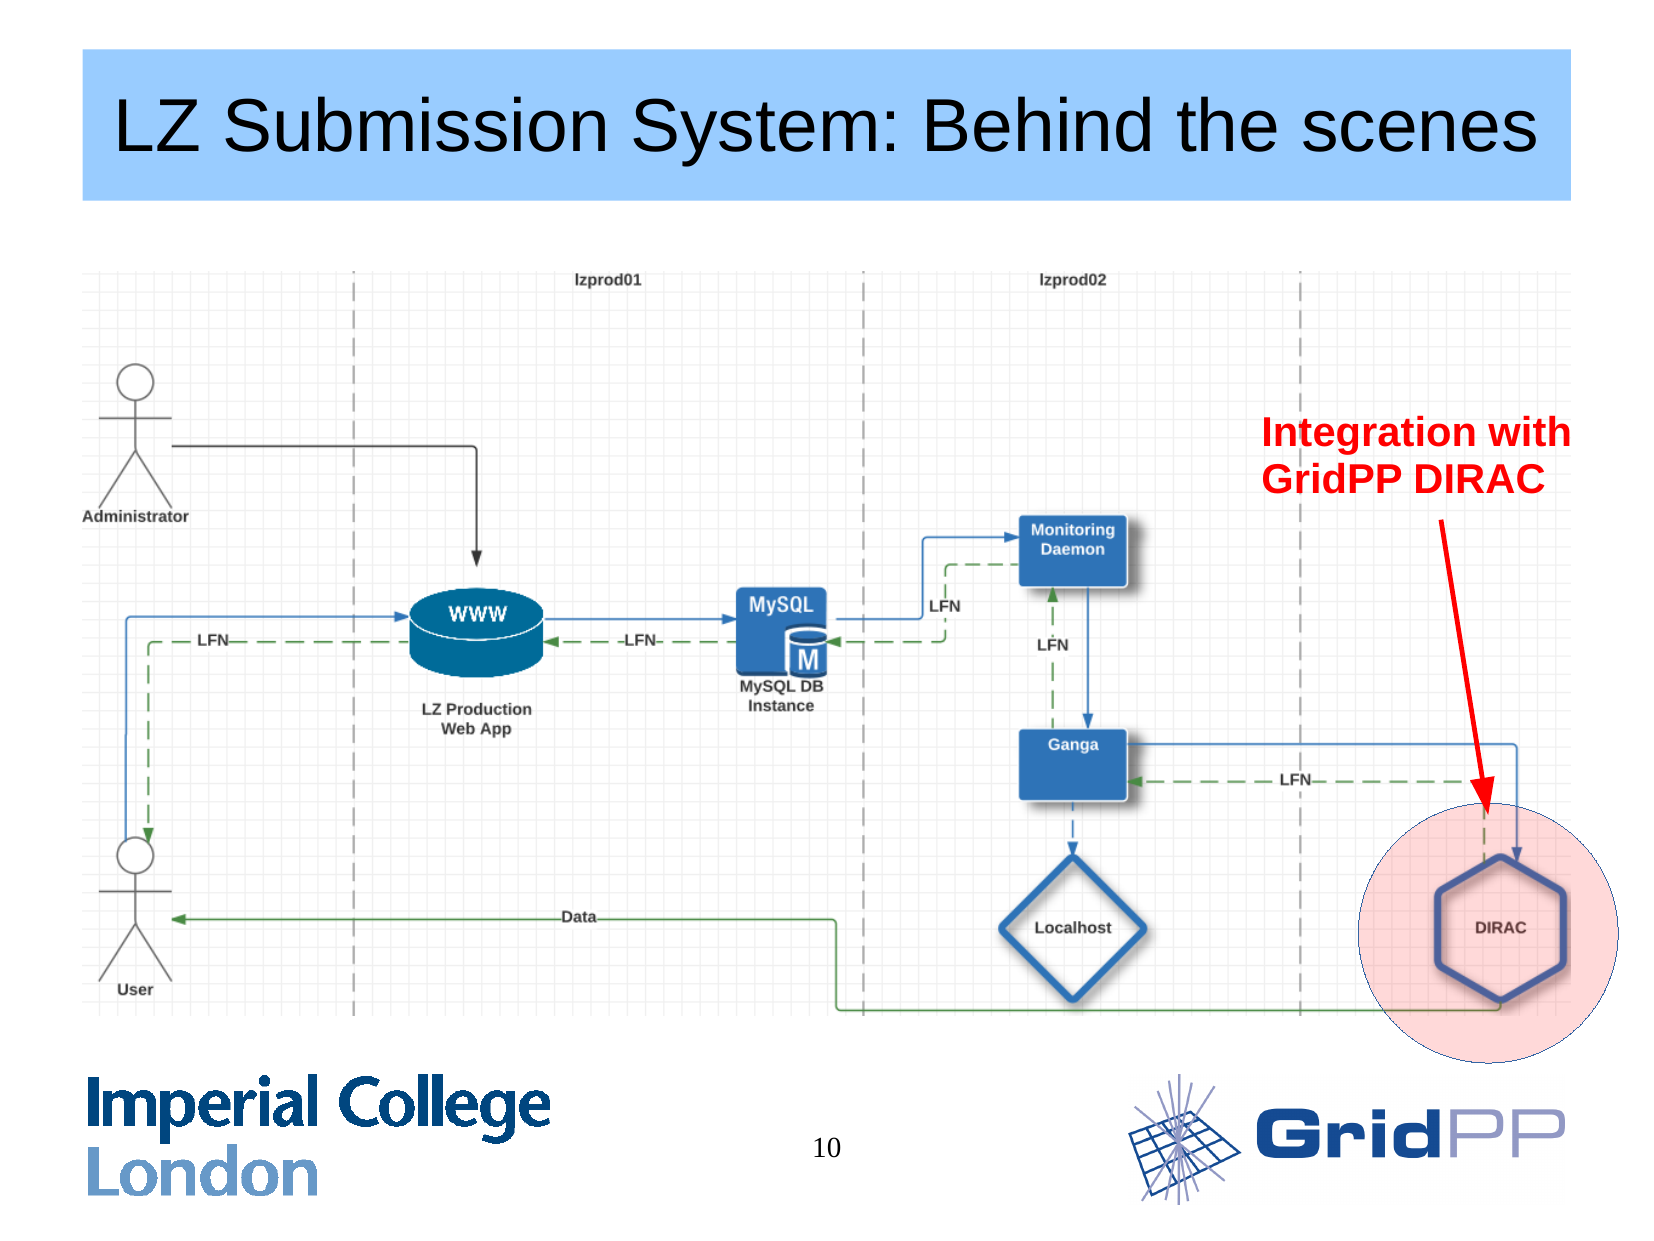

# LZ Submission System: Behind the scenes
Integration with
GridPP DIRAC
10